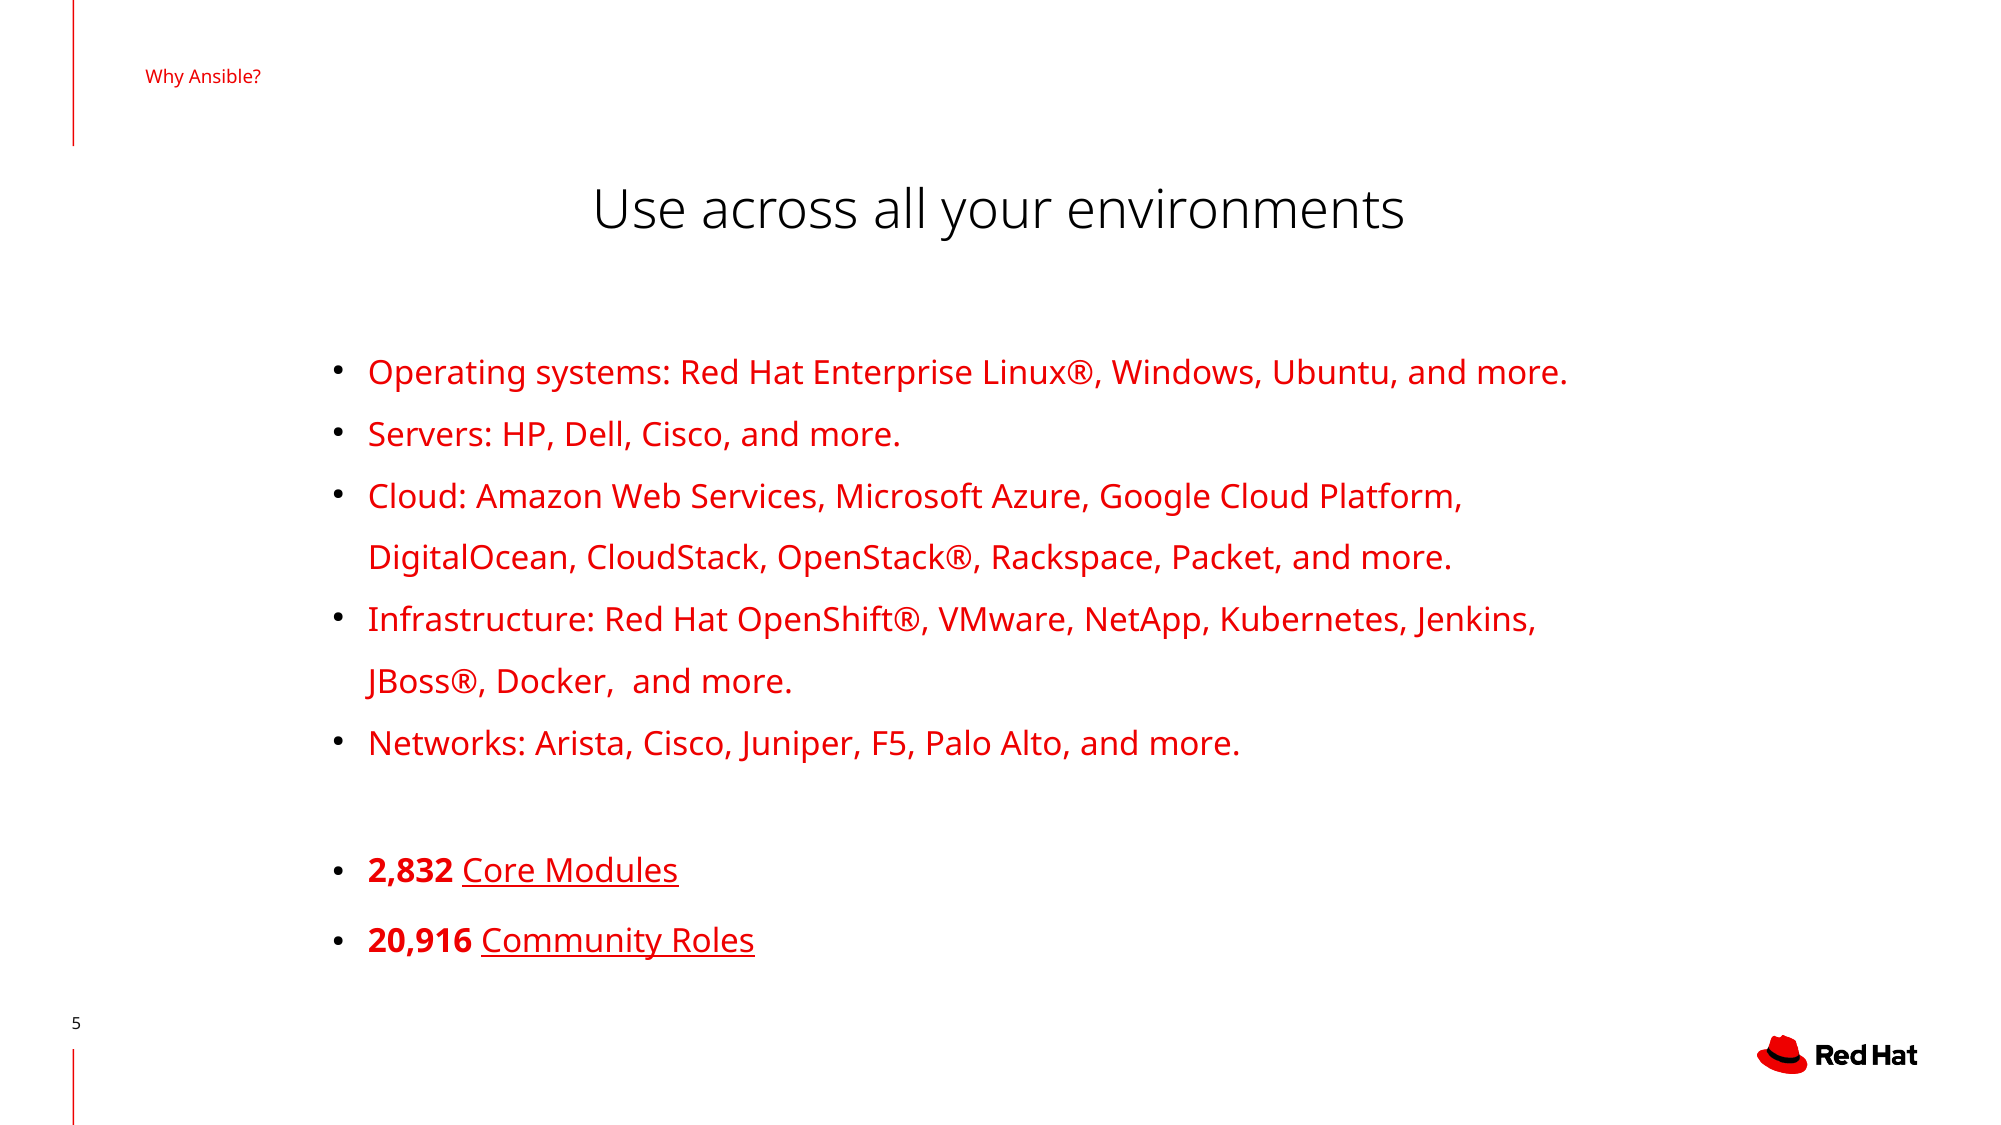

Why Ansible?
# Use across all your environments
Operating systems: Red Hat Enterprise Linux®, Windows, Ubuntu, and more.
Servers: HP, Dell, Cisco, and more.
Cloud: Amazon Web Services, Microsoft Azure, Google Cloud Platform, DigitalOcean, CloudStack, OpenStack®, Rackspace, Packet, and more.
Infrastructure: Red Hat OpenShift®, VMware, NetApp, Kubernetes, Jenkins, JBoss®, Docker, and more.
Networks: Arista, Cisco, Juniper, F5, Palo Alto, and more.
2,832 Core Modules
20,916 Community Roles
5